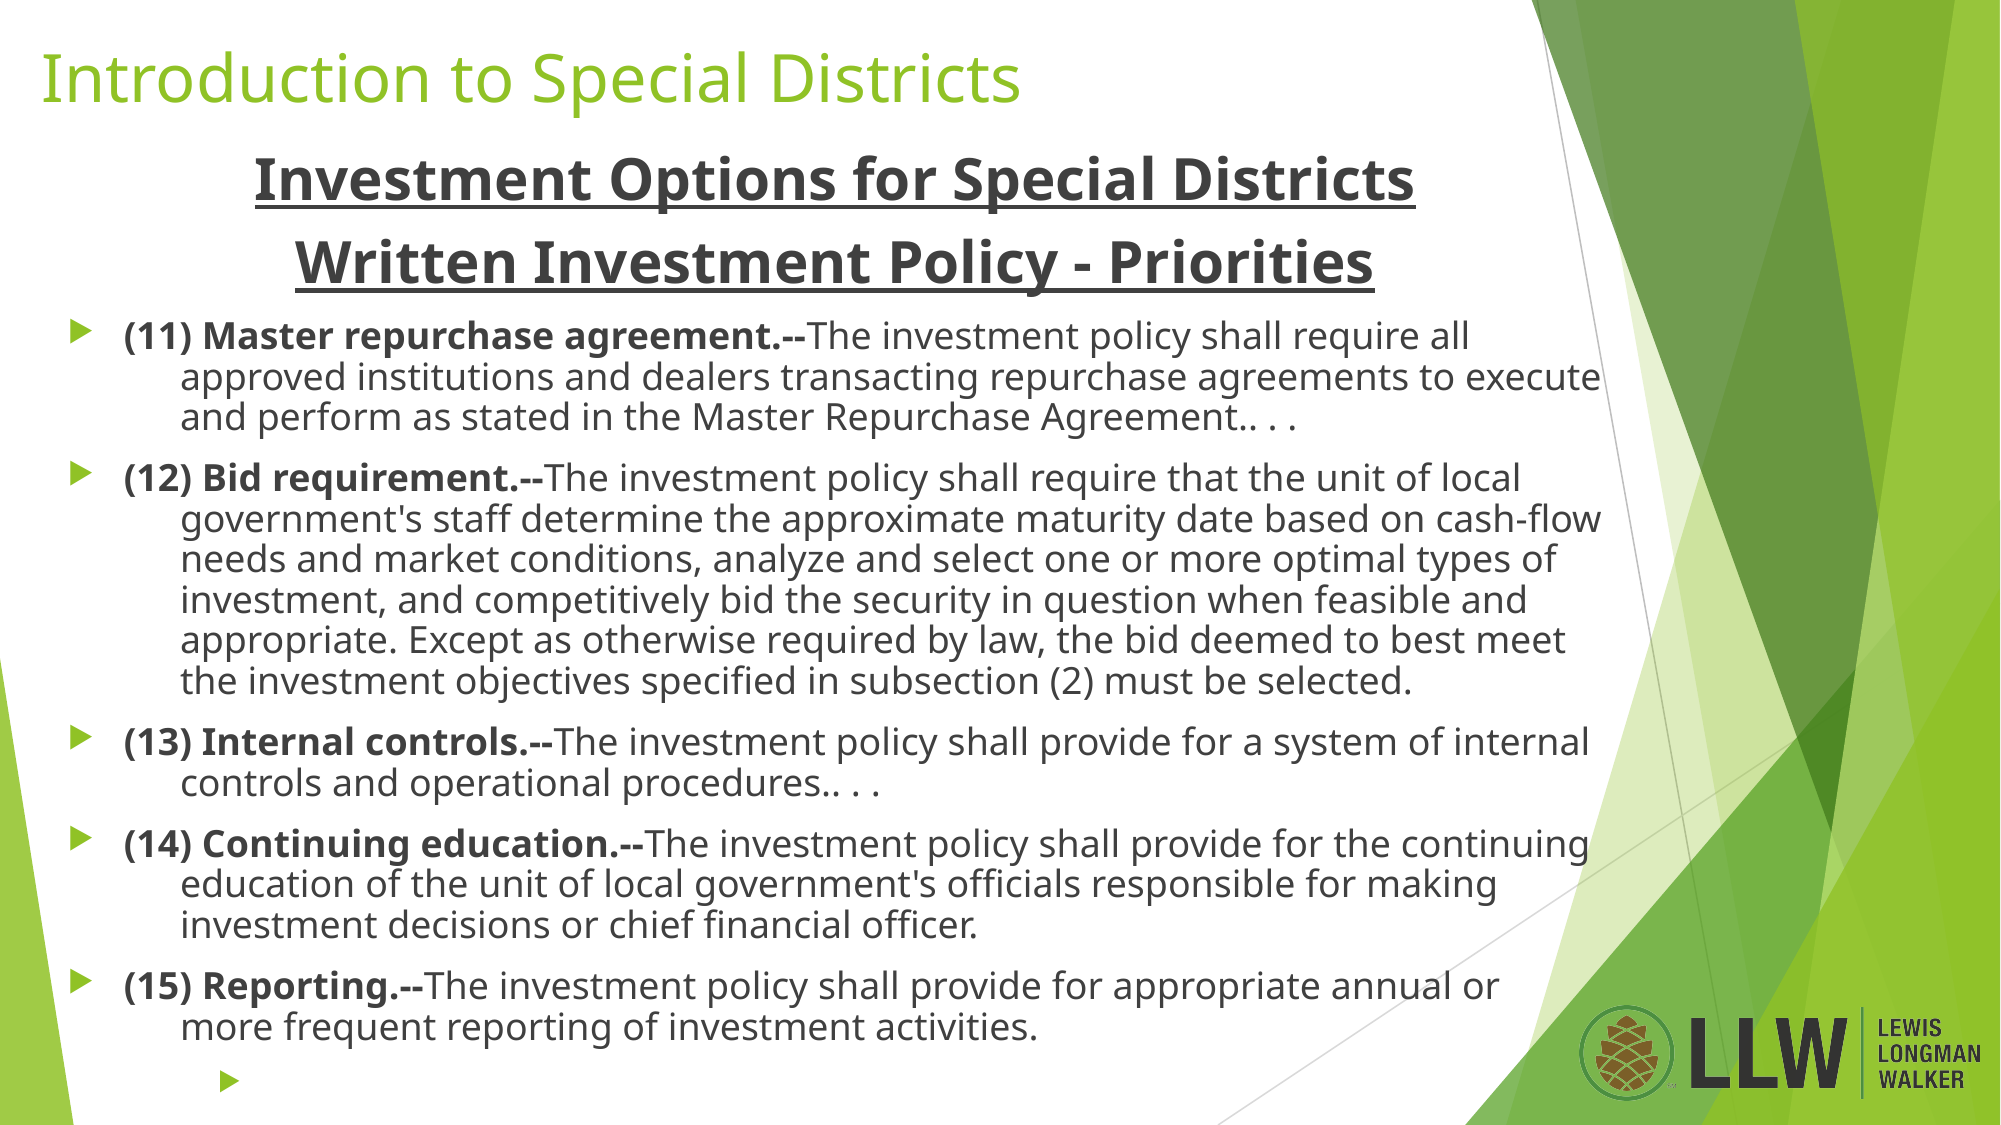

# Introduction to Special Districts
Investment Options for Special Districts
Written Investment Policy - Priorities
(11) Master repurchase agreement.--The investment policy shall require all approved institutions and dealers transacting repurchase agreements to execute and perform as stated in the Master Repurchase Agreement.. . .
(12) Bid requirement.--The investment policy shall require that the unit of local government's staff determine the approximate maturity date based on cash-flow needs and market conditions, analyze and select one or more optimal types of investment, and competitively bid the security in question when feasible and appropriate. Except as otherwise required by law, the bid deemed to best meet the investment objectives specified in subsection (2) must be selected.
(13) Internal controls.--The investment policy shall provide for a system of internal controls and operational procedures.. . .
(14) Continuing education.--The investment policy shall provide for the continuing education of the unit of local government's officials responsible for making investment decisions or chief financial officer.
(15) Reporting.--The investment policy shall provide for appropriate annual or more frequent reporting of investment activities.